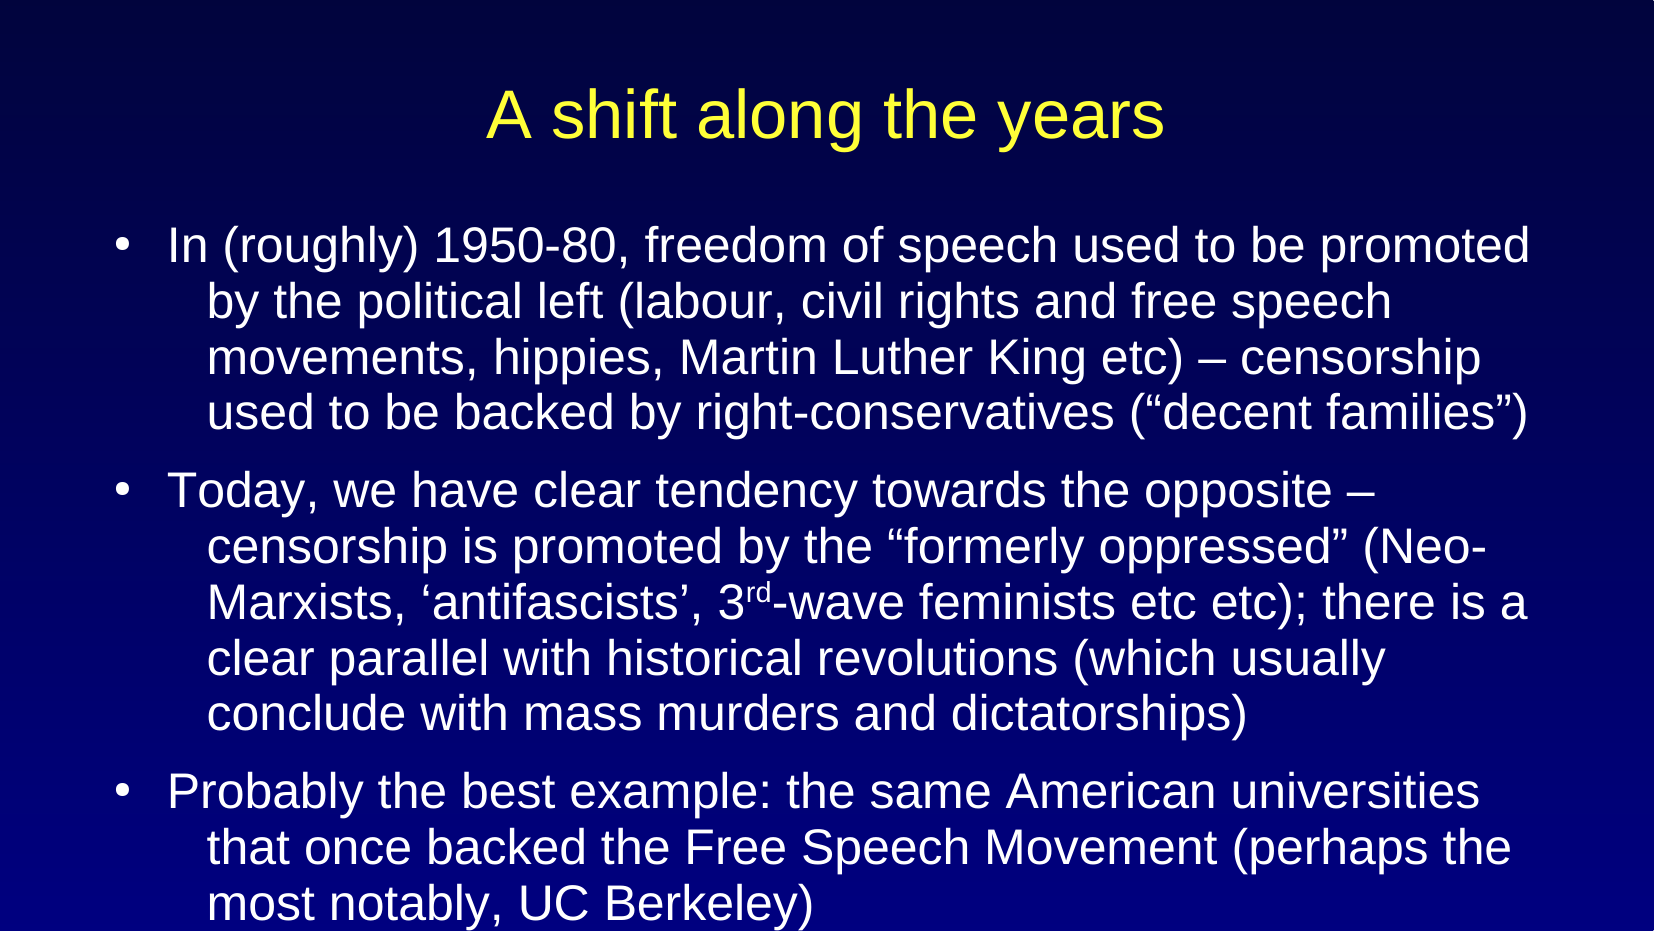

# A shift along the years
In (roughly) 1950-80, freedom of speech used to be promoted by the political left (labour, civil rights and free speech movements, hippies, Martin Luther King etc) – censorship used to be backed by right-conservatives (“decent families”)
Today, we have clear tendency towards the opposite – censorship is promoted by the “formerly oppressed” (Neo-Marxists, ‘antifascists’, 3rd-wave feminists etc etc); there is a clear parallel with historical revolutions (which usually conclude with mass murders and dictatorships)
Probably the best example: the same American universities that once backed the Free Speech Movement (perhaps the most notably, UC Berkeley)